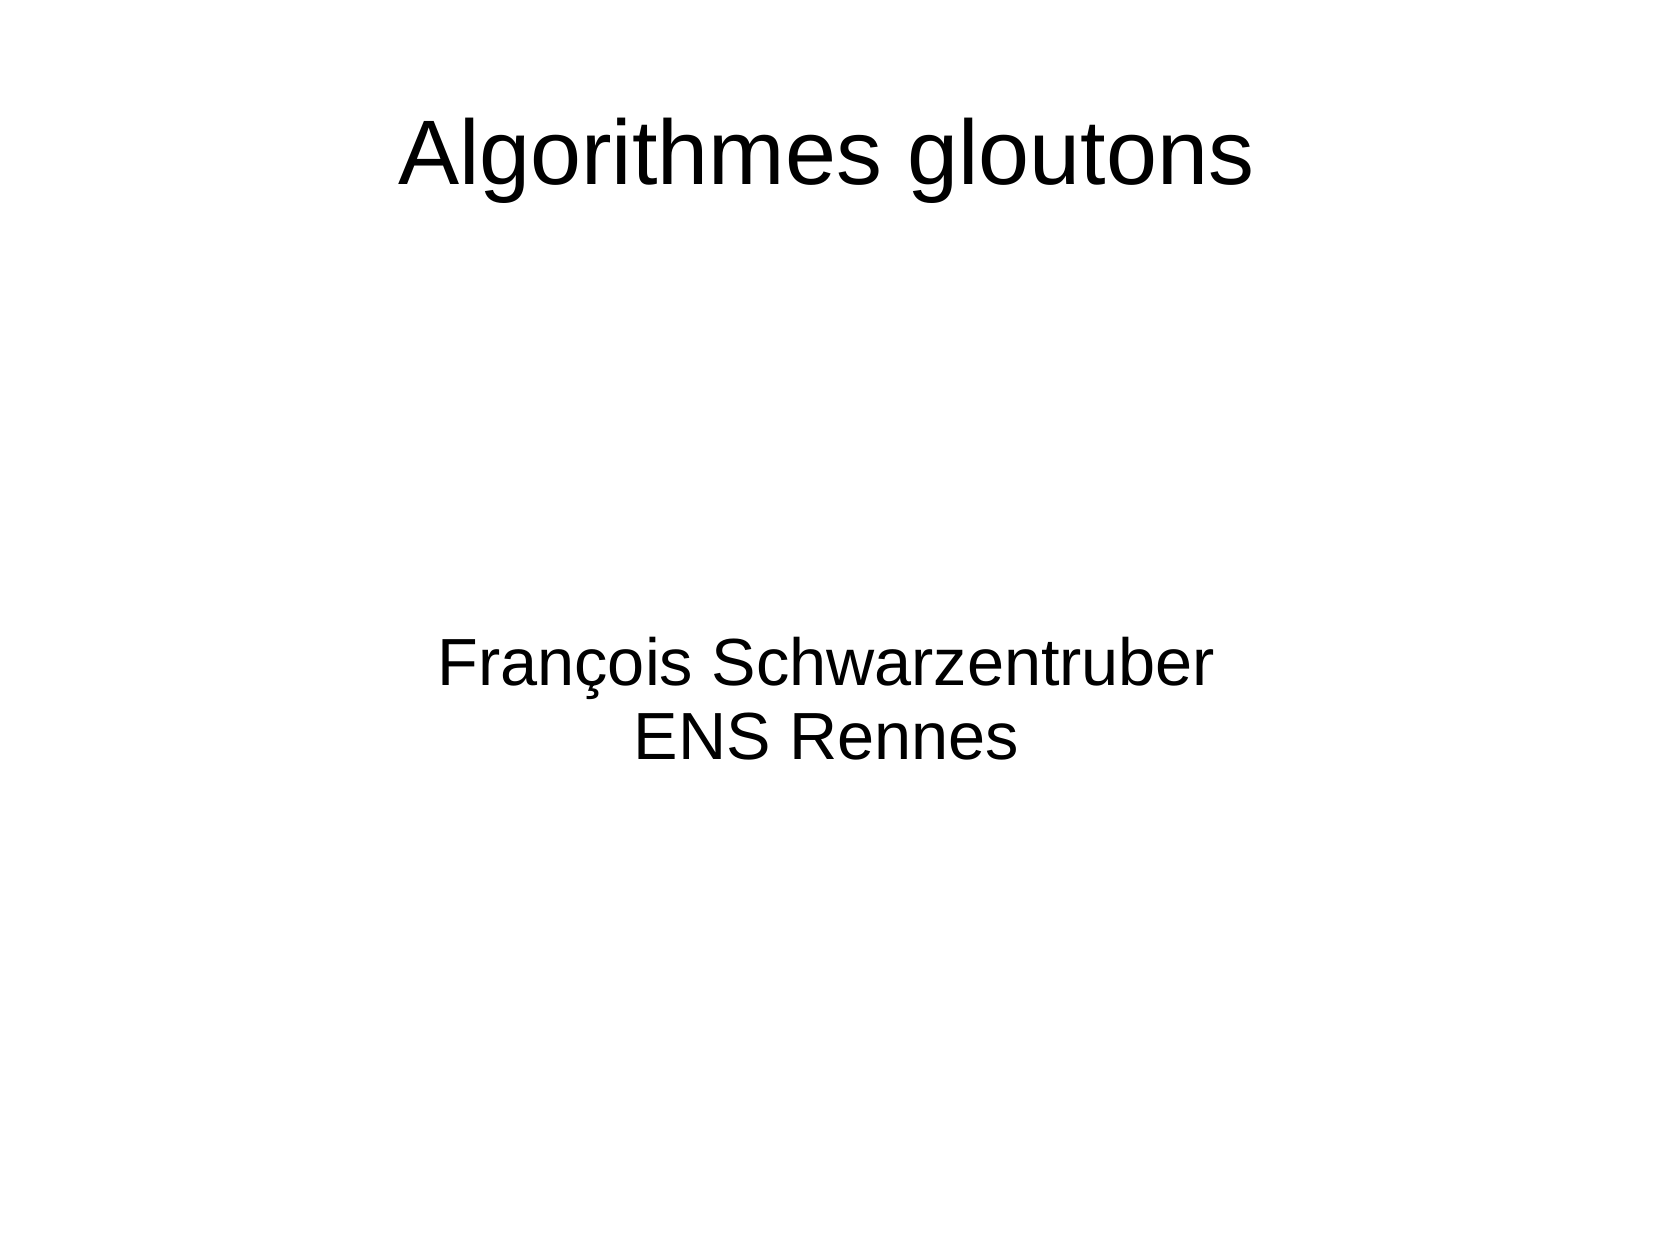

# Algorithmes gloutons
François Schwarzentruber
ENS Rennes